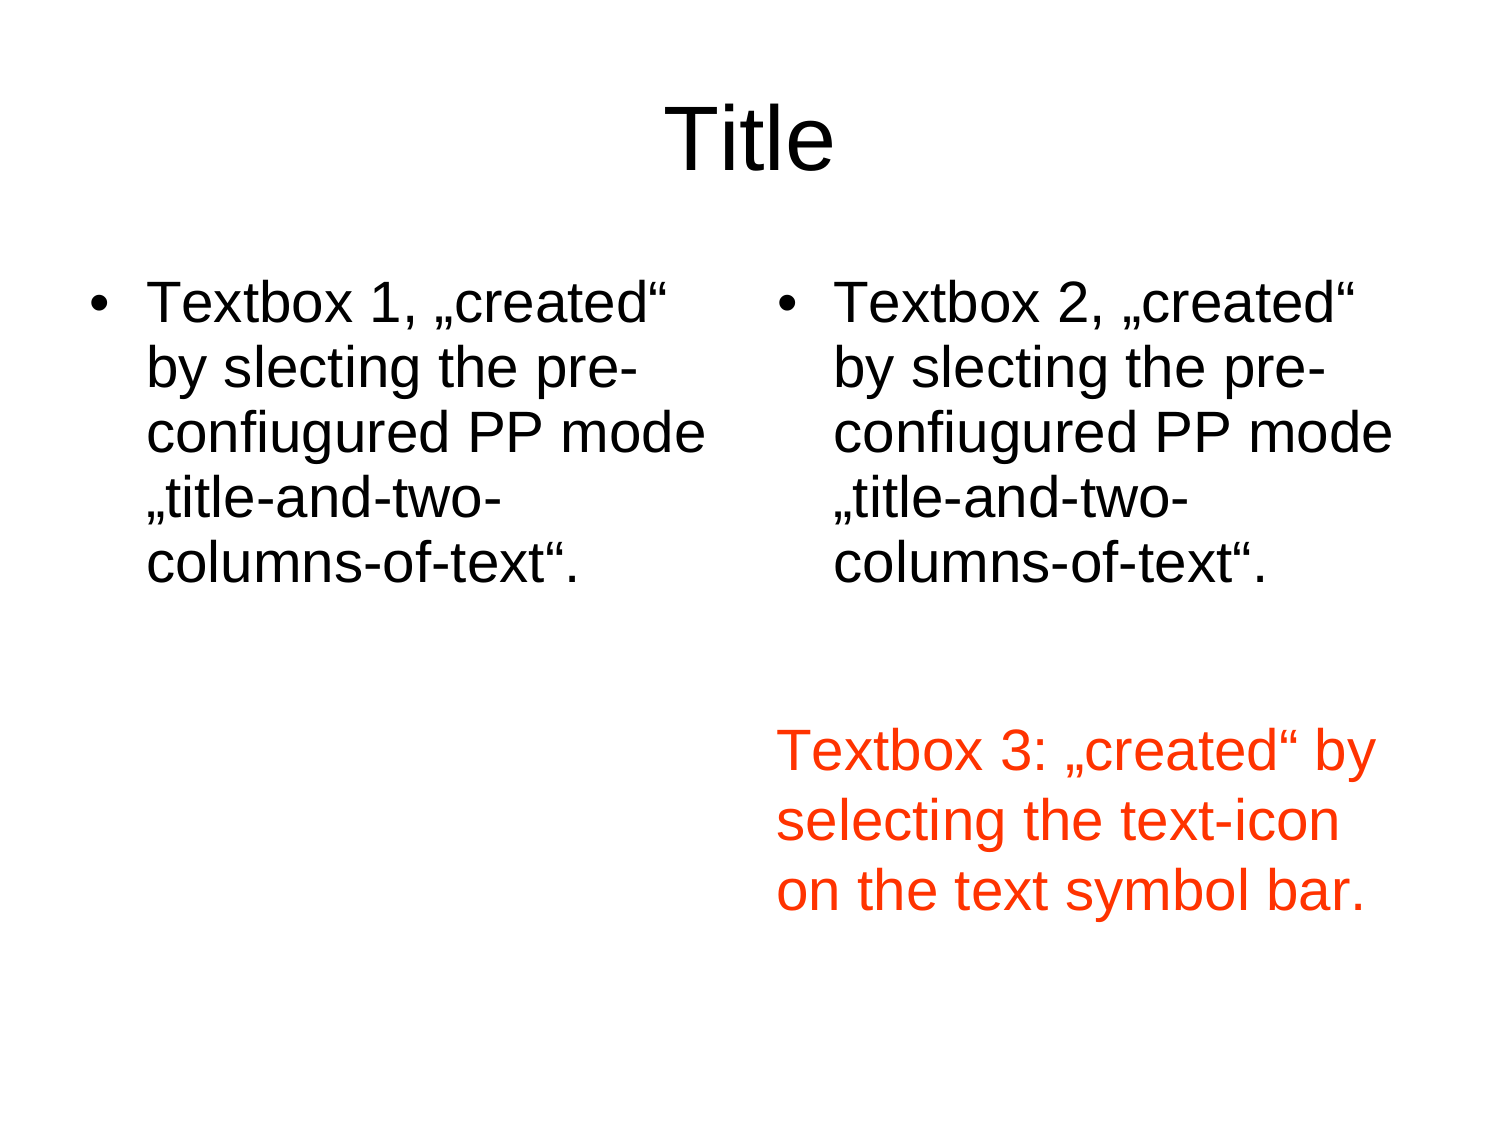

# Title
Textbox 2, „created“ by slecting the pre-confiugured PP mode „title-and-two-columns-of-text“.
Textbox 1, „created“ by slecting the pre-confiugured PP mode „title-and-two-columns-of-text“.
Textbox 3: „created“ by selecting the text-icon on the text symbol bar.